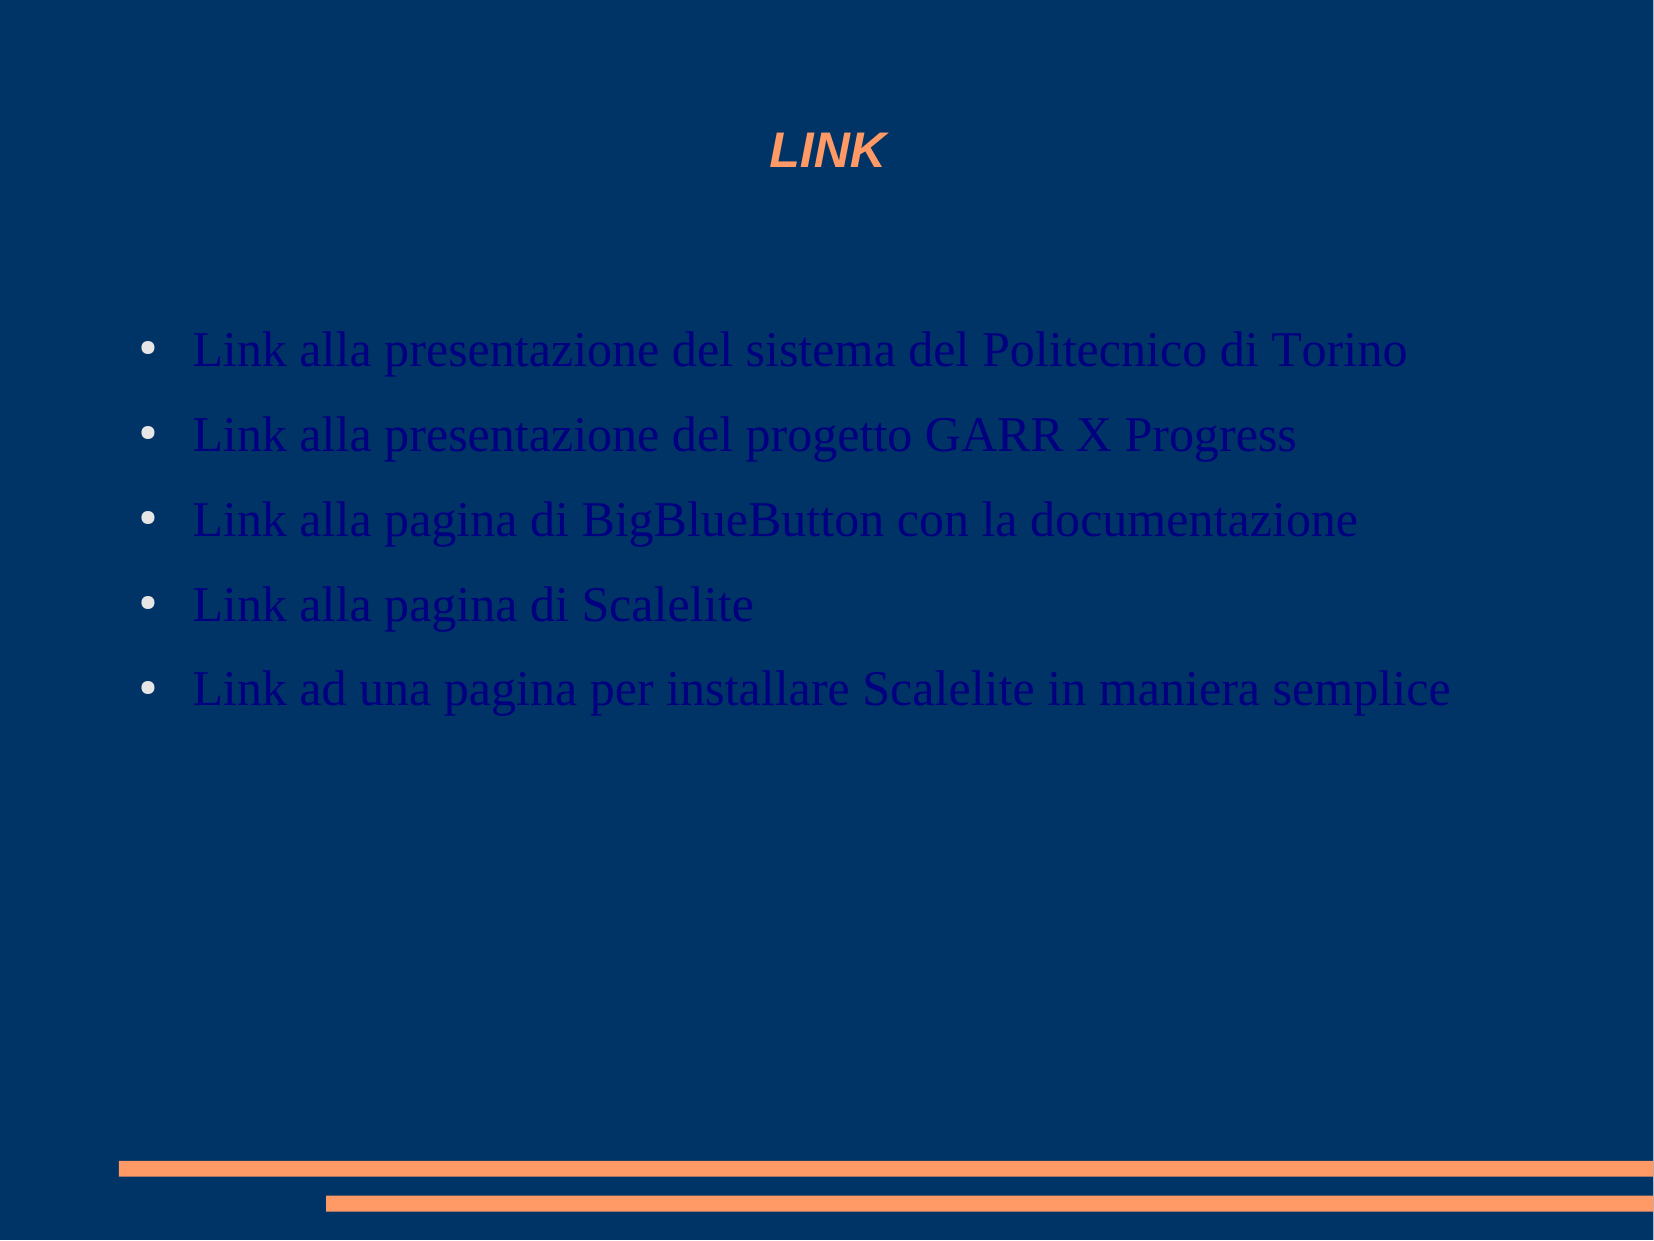

# LINK
Link alla presentazione del sistema del Politecnico di Torino
Link alla presentazione del progetto GARR X Progress
Link alla pagina di BigBlueButton con la documentazione
Link alla pagina di Scalelite
Link ad una pagina per installare Scalelite in maniera semplice